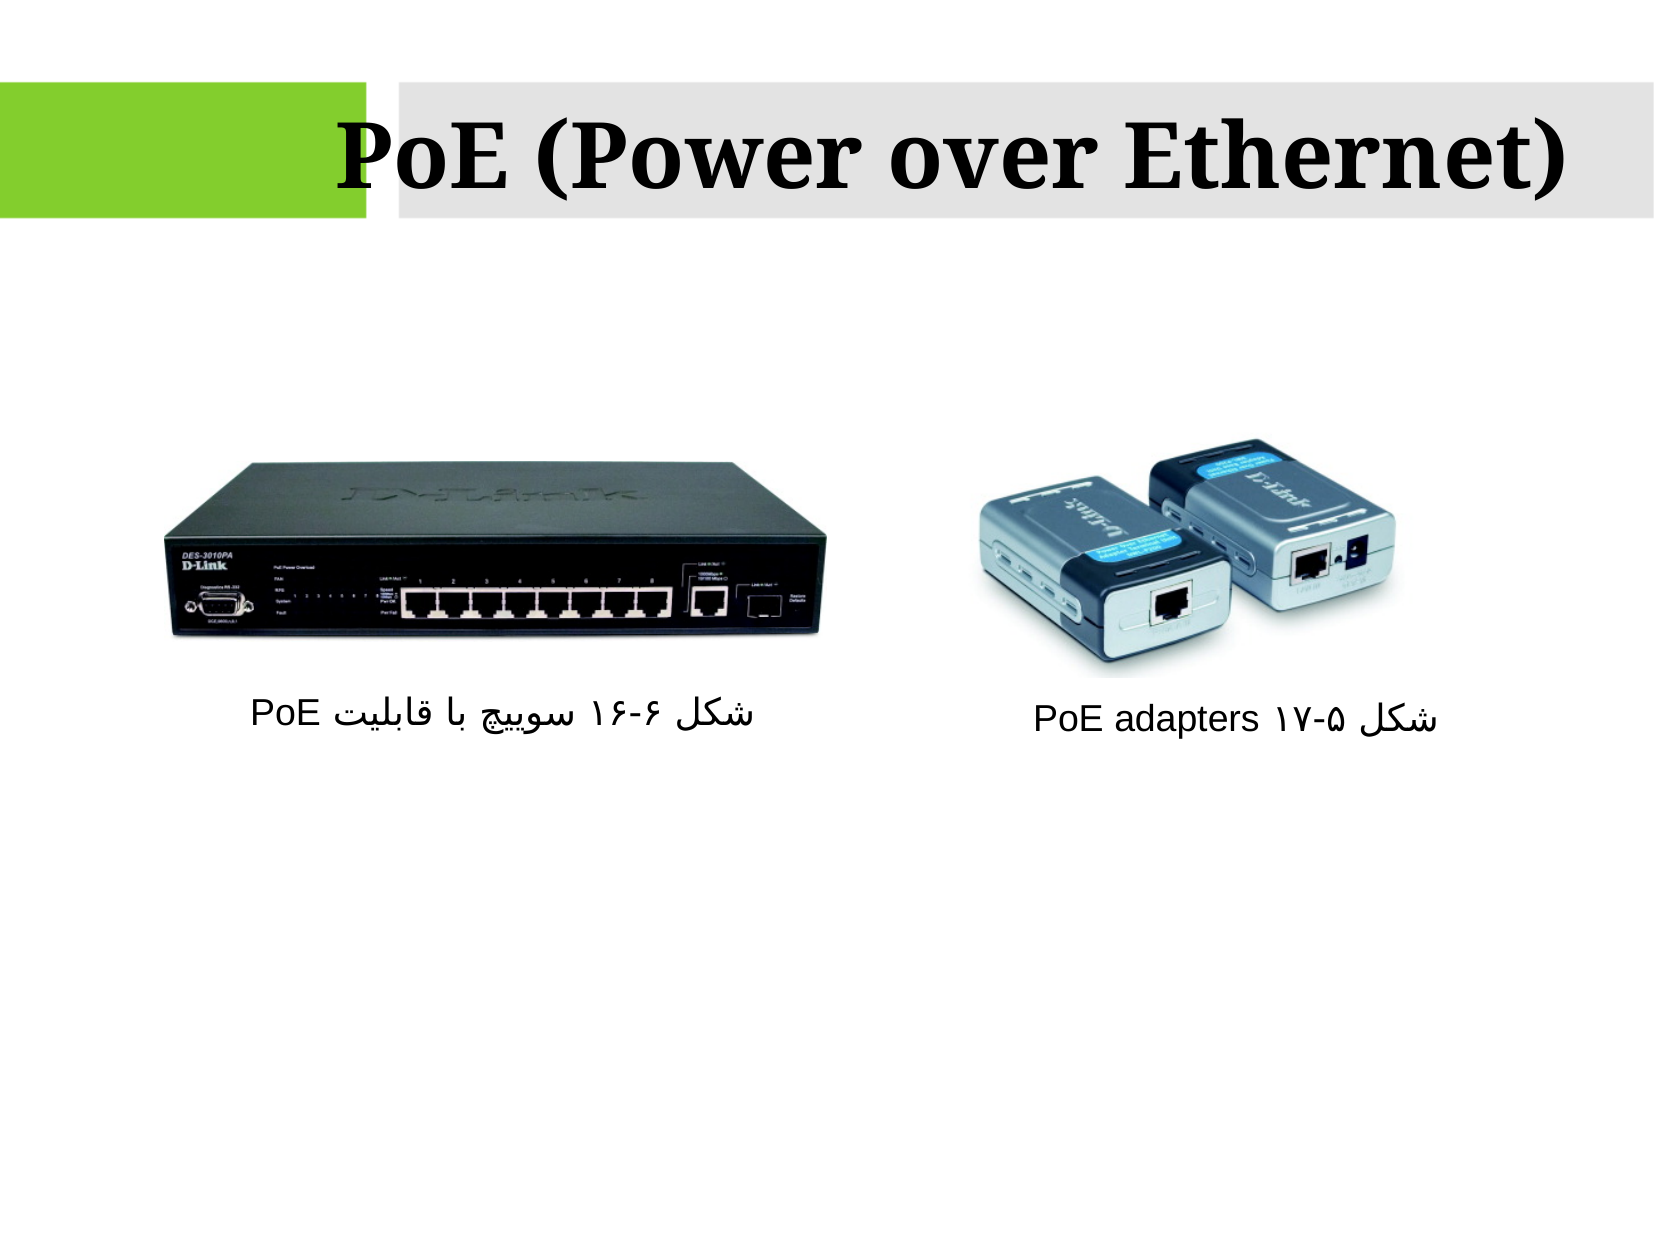

# PoE (Power over Ethernet)
شکل ۵-۱۷ PoE adapters
شکل ۶-۱۶ سوییچ با قابلیت PoE